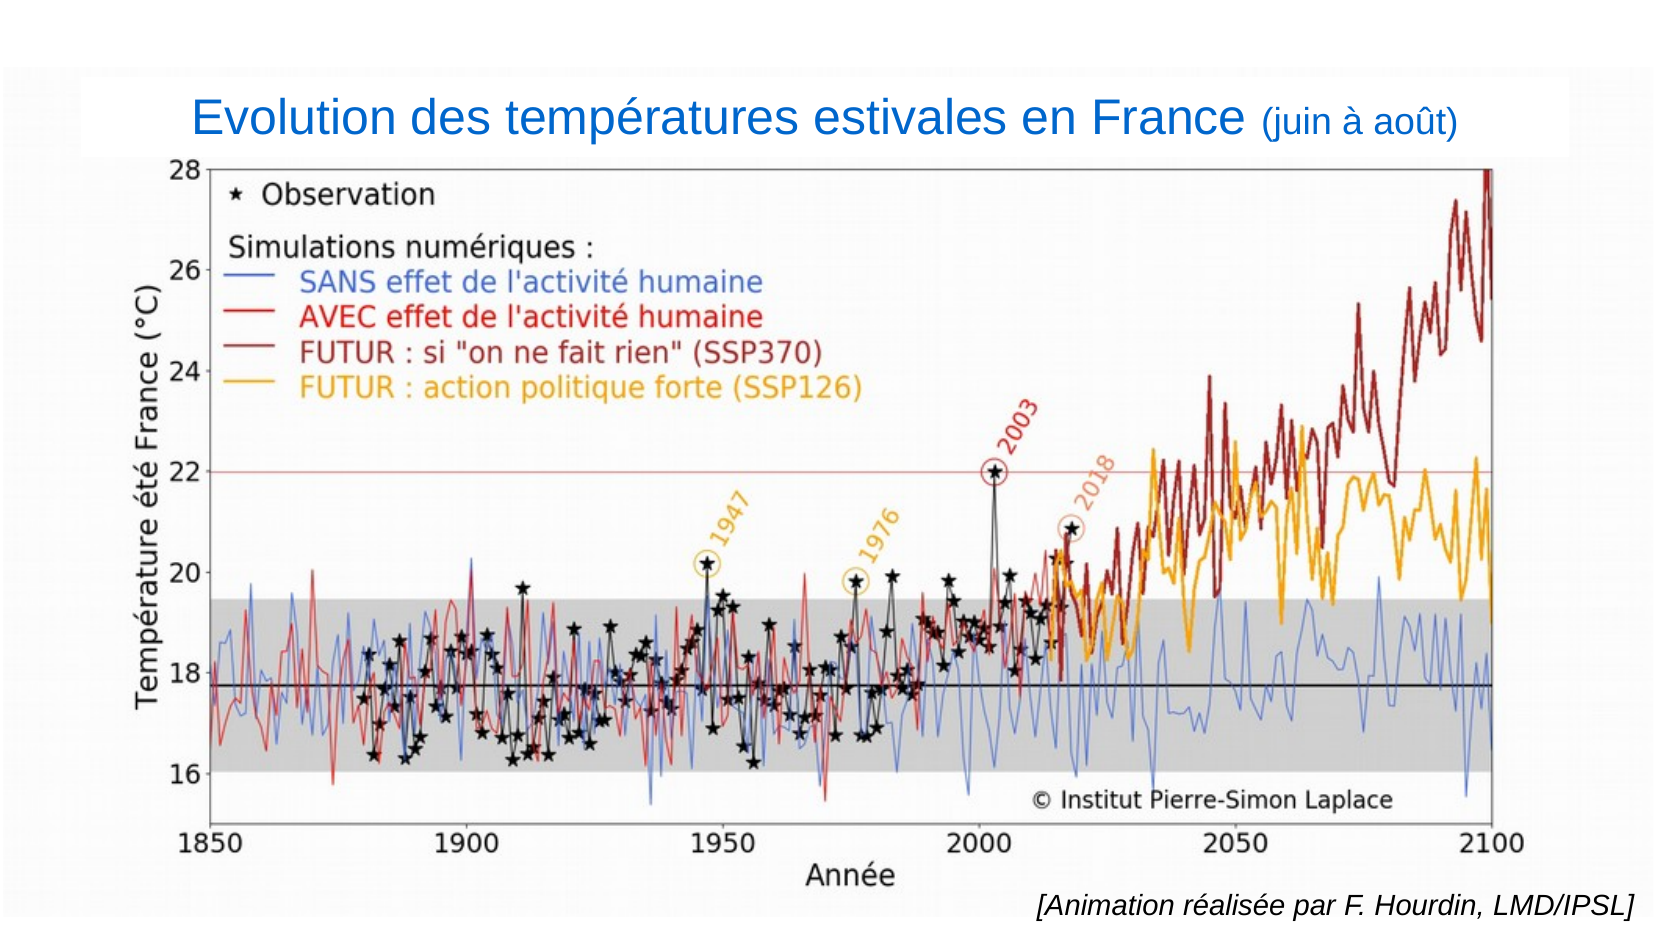

Evolution des températures estivales en France (juin à août)
[Animation réalisée par F. Hourdin, LMD/IPSL]